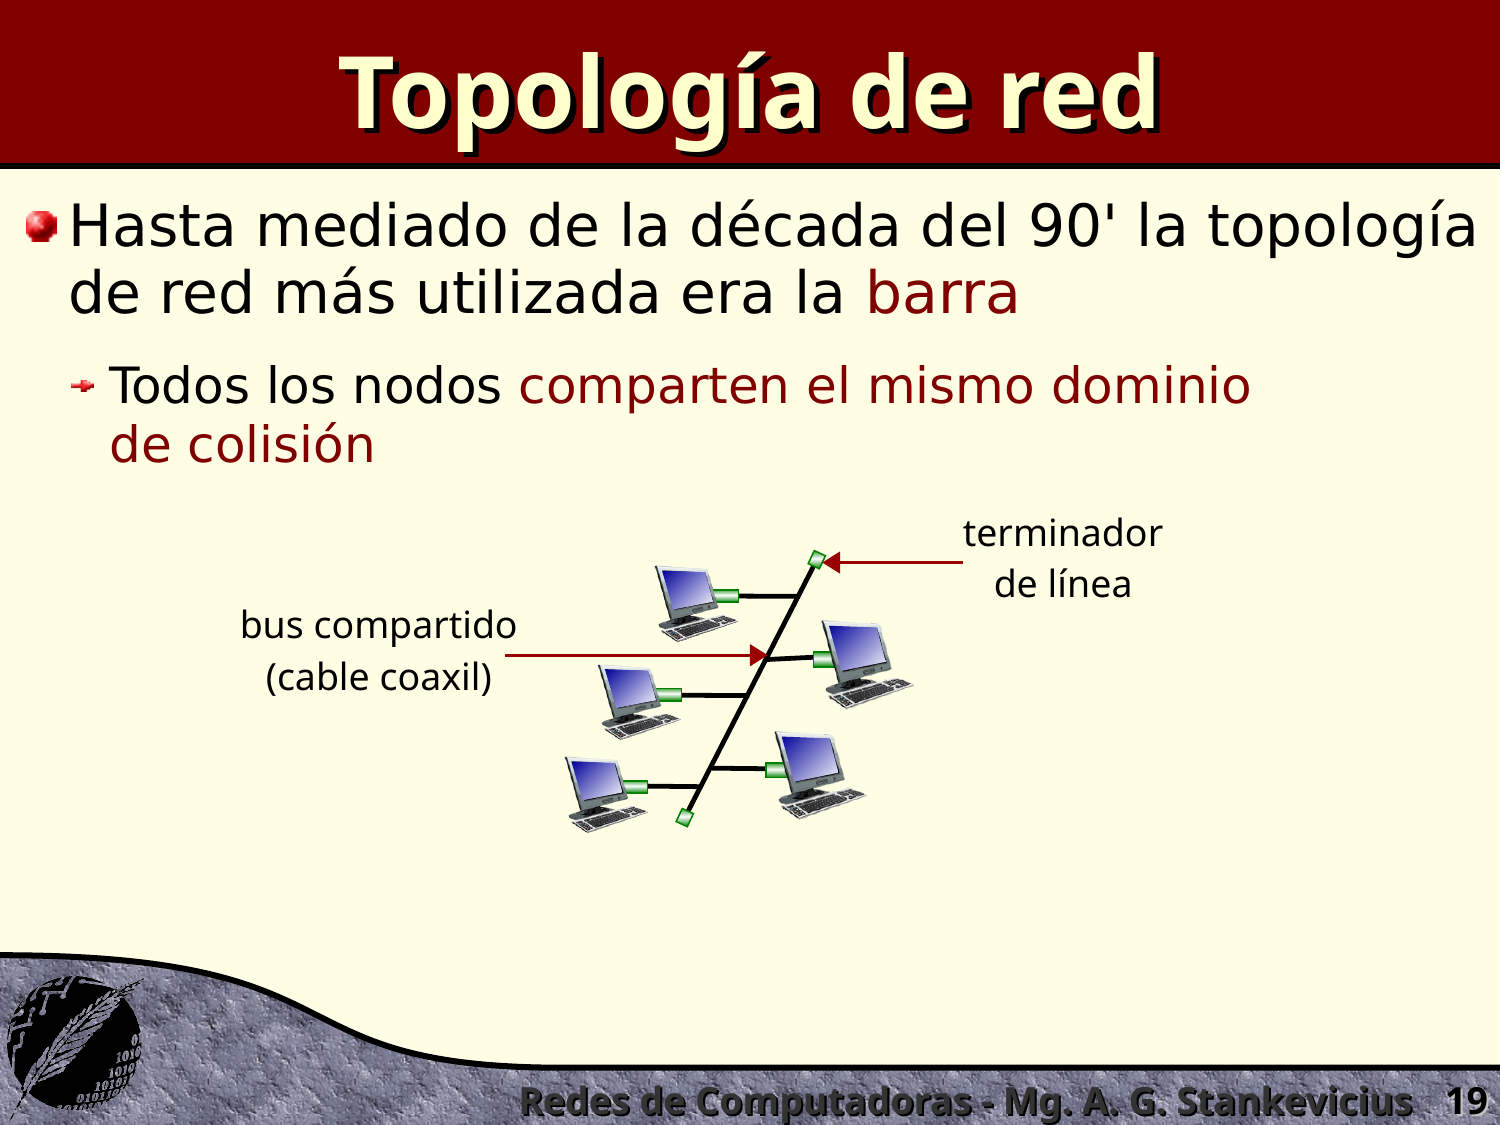

# Topología de red
Hasta mediado de la década del 90' la topología de red más utilizada era la barra
Todos los nodos comparten el mismo dominio
de colisión
terminador
de línea
bus compartido
(cable coaxil)
19